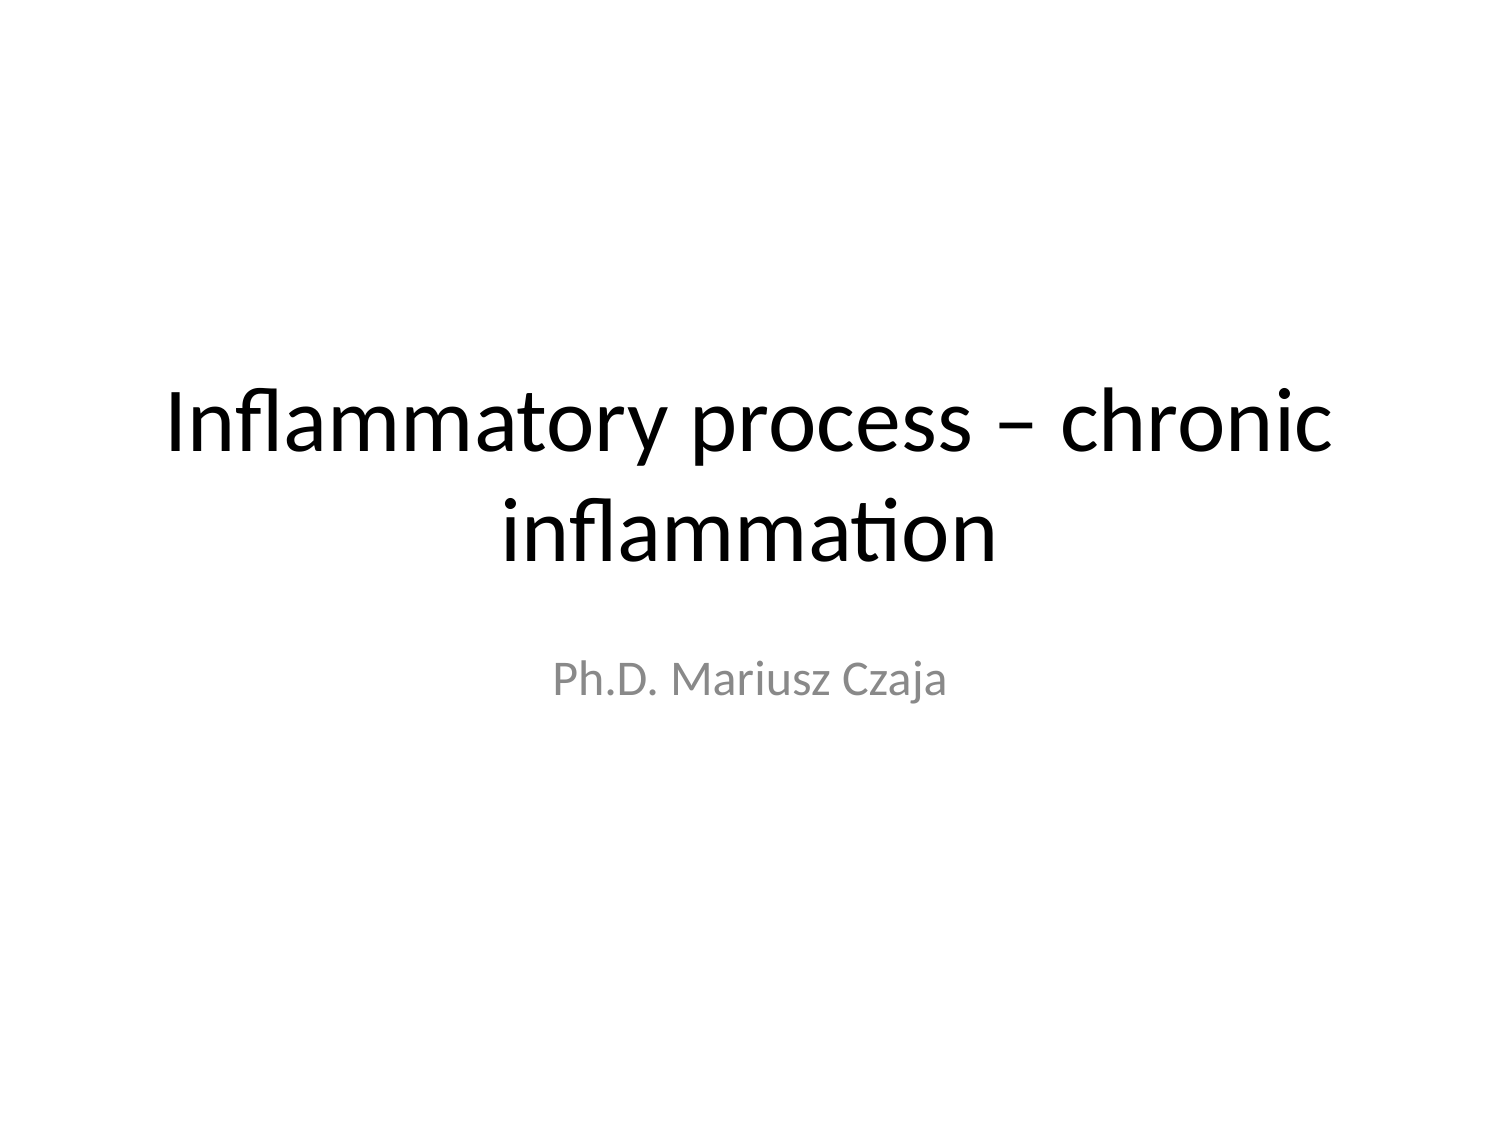

# Inflammatory process – chronic inflammation
Ph.D. Mariusz Czaja